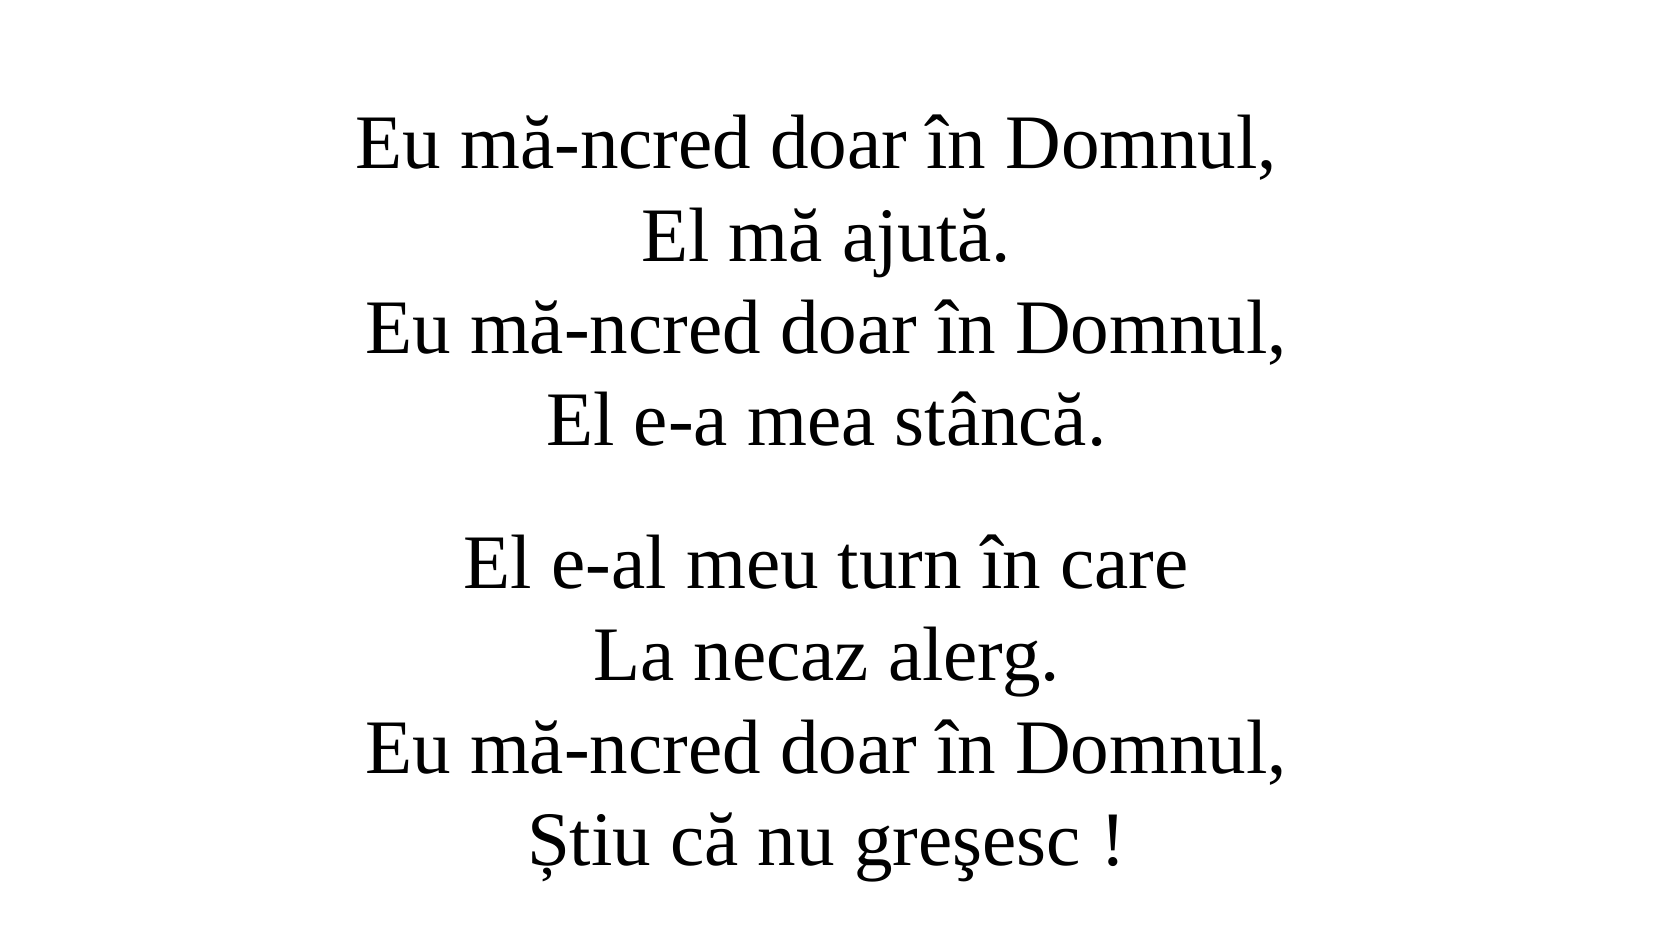

# Eu mă-ncred doar în Domnul, El mă ajută. Eu mă-ncred doar în Domnul, El e-a mea stâncă.
El e-al meu turn în care
La necaz alerg.
Eu mă-ncred doar în Domnul,
Știu că nu greşesc !